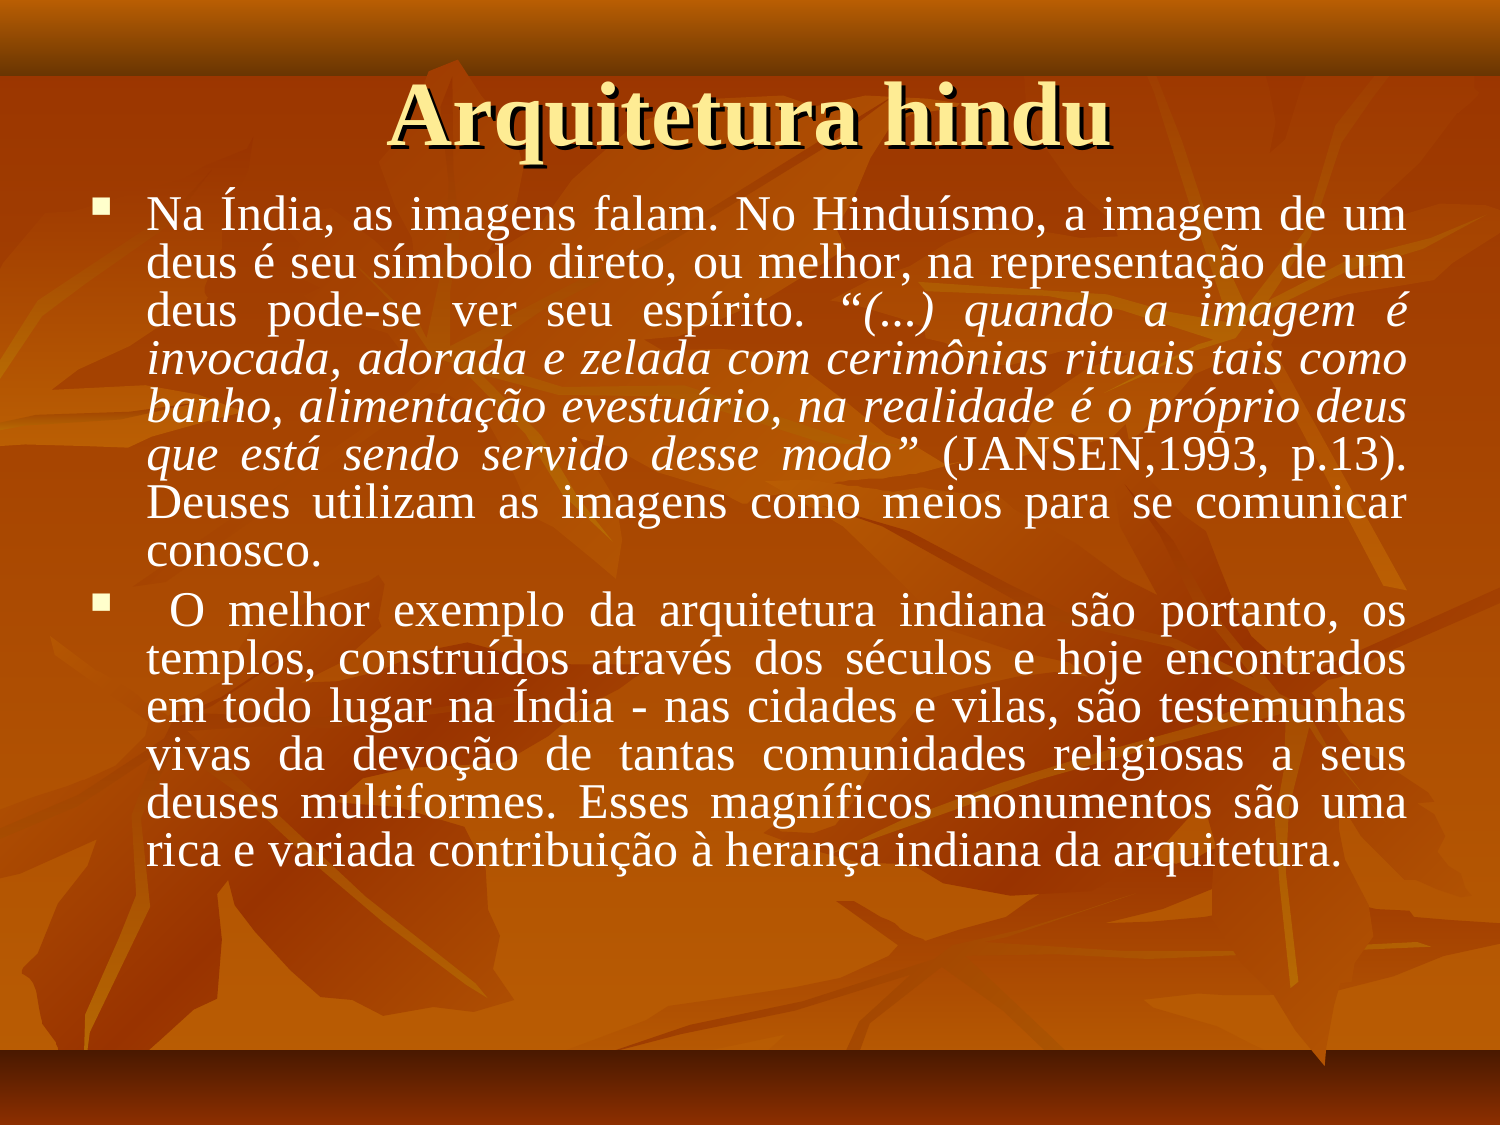

# Arquitetura hindu
Na Índia, as imagens falam. No Hinduísmo, a imagem de um deus é seu símbolo direto, ou melhor, na representação de um deus pode-se ver seu espírito. “(...) quando a imagem é invocada, adorada e zelada com cerimônias rituais tais como banho, alimentação evestuário, na realidade é o próprio deus que está sendo servido desse modo” (JANSEN,1993, p.13). Deuses utilizam as imagens como meios para se comunicar conosco.
 O melhor exemplo da arquitetura indiana são portanto, os templos, construídos através dos séculos e hoje encontrados em todo lugar na Índia - nas cidades e vilas, são testemunhas vivas da devoção de tantas comunidades religiosas a seus deuses multiformes. Esses magníficos monumentos são uma rica e variada contribuição à herança indiana da arquitetura.